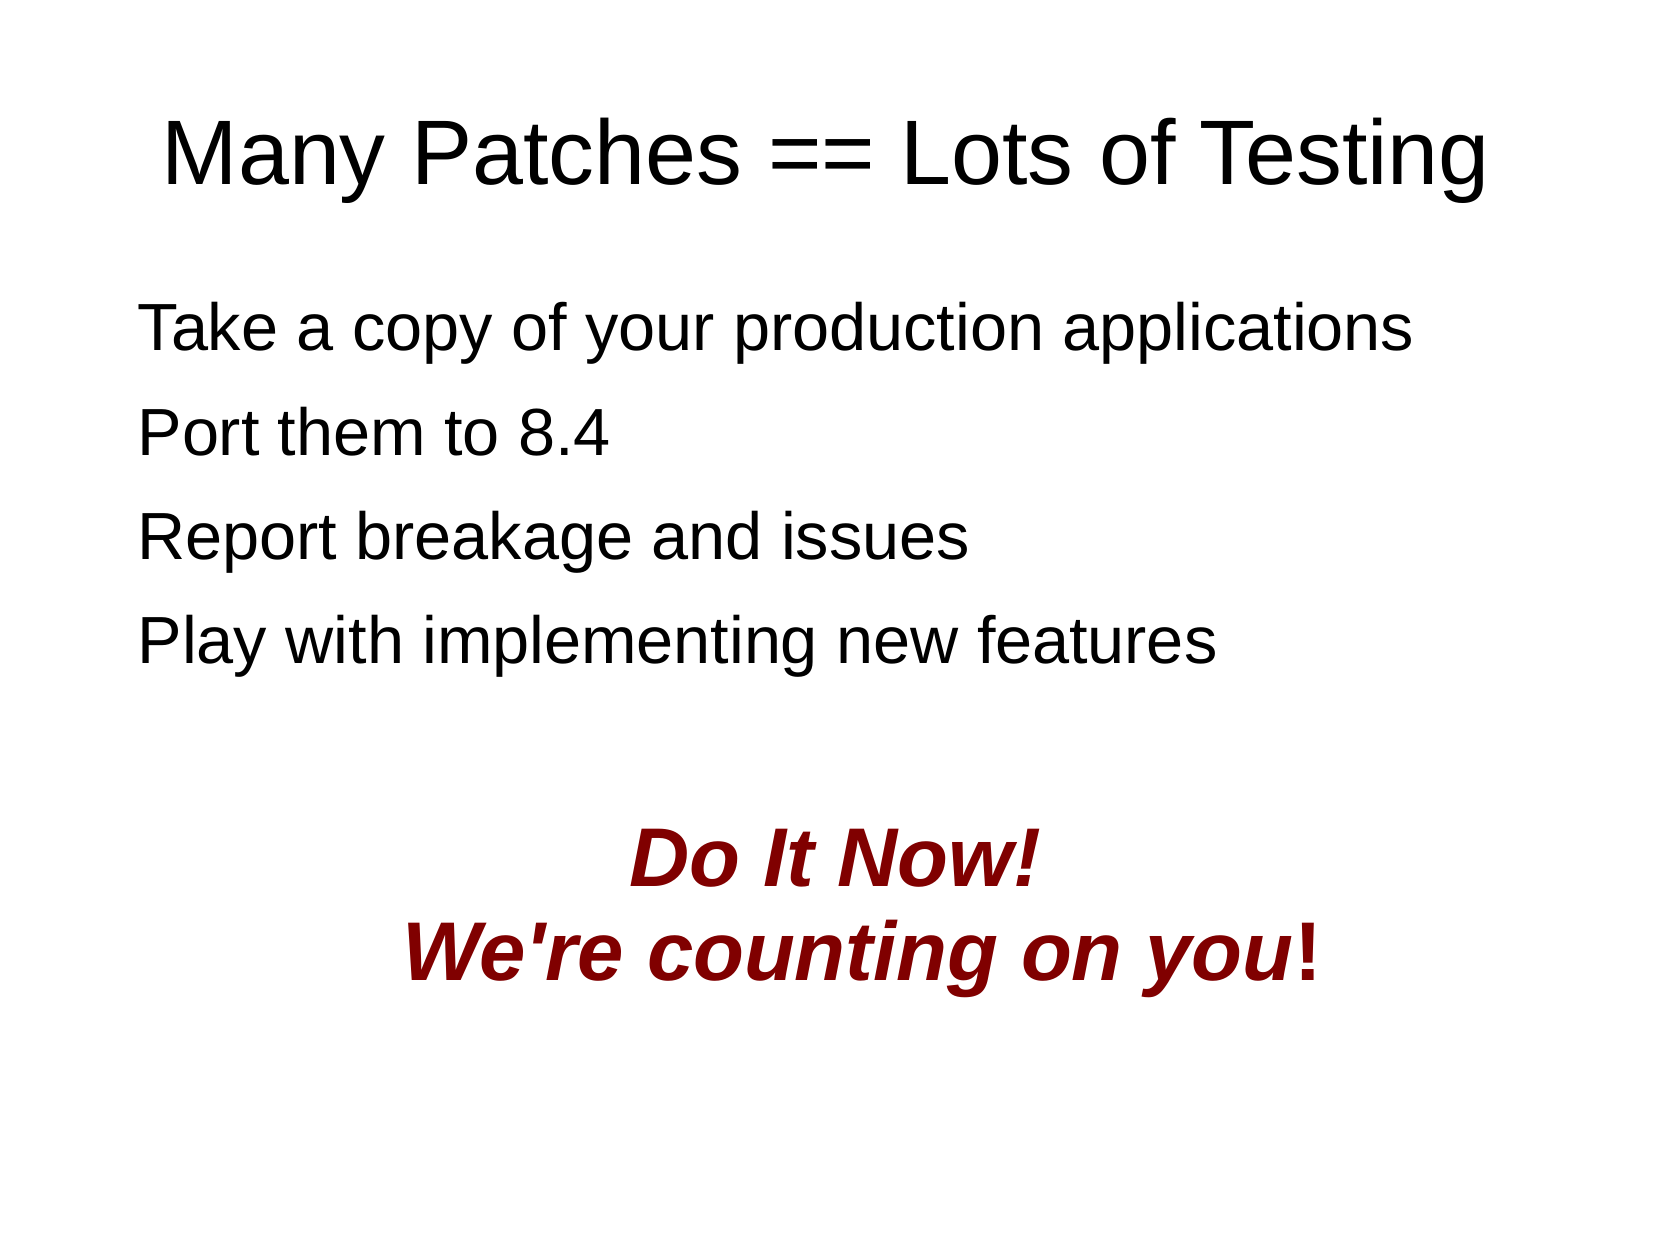

# Many Patches == Lots of Testing
 Take a copy of your production applications
 Port them to 8.4
 Report breakage and issues
 Play with implementing new features
Do It Now!
We're counting on you!